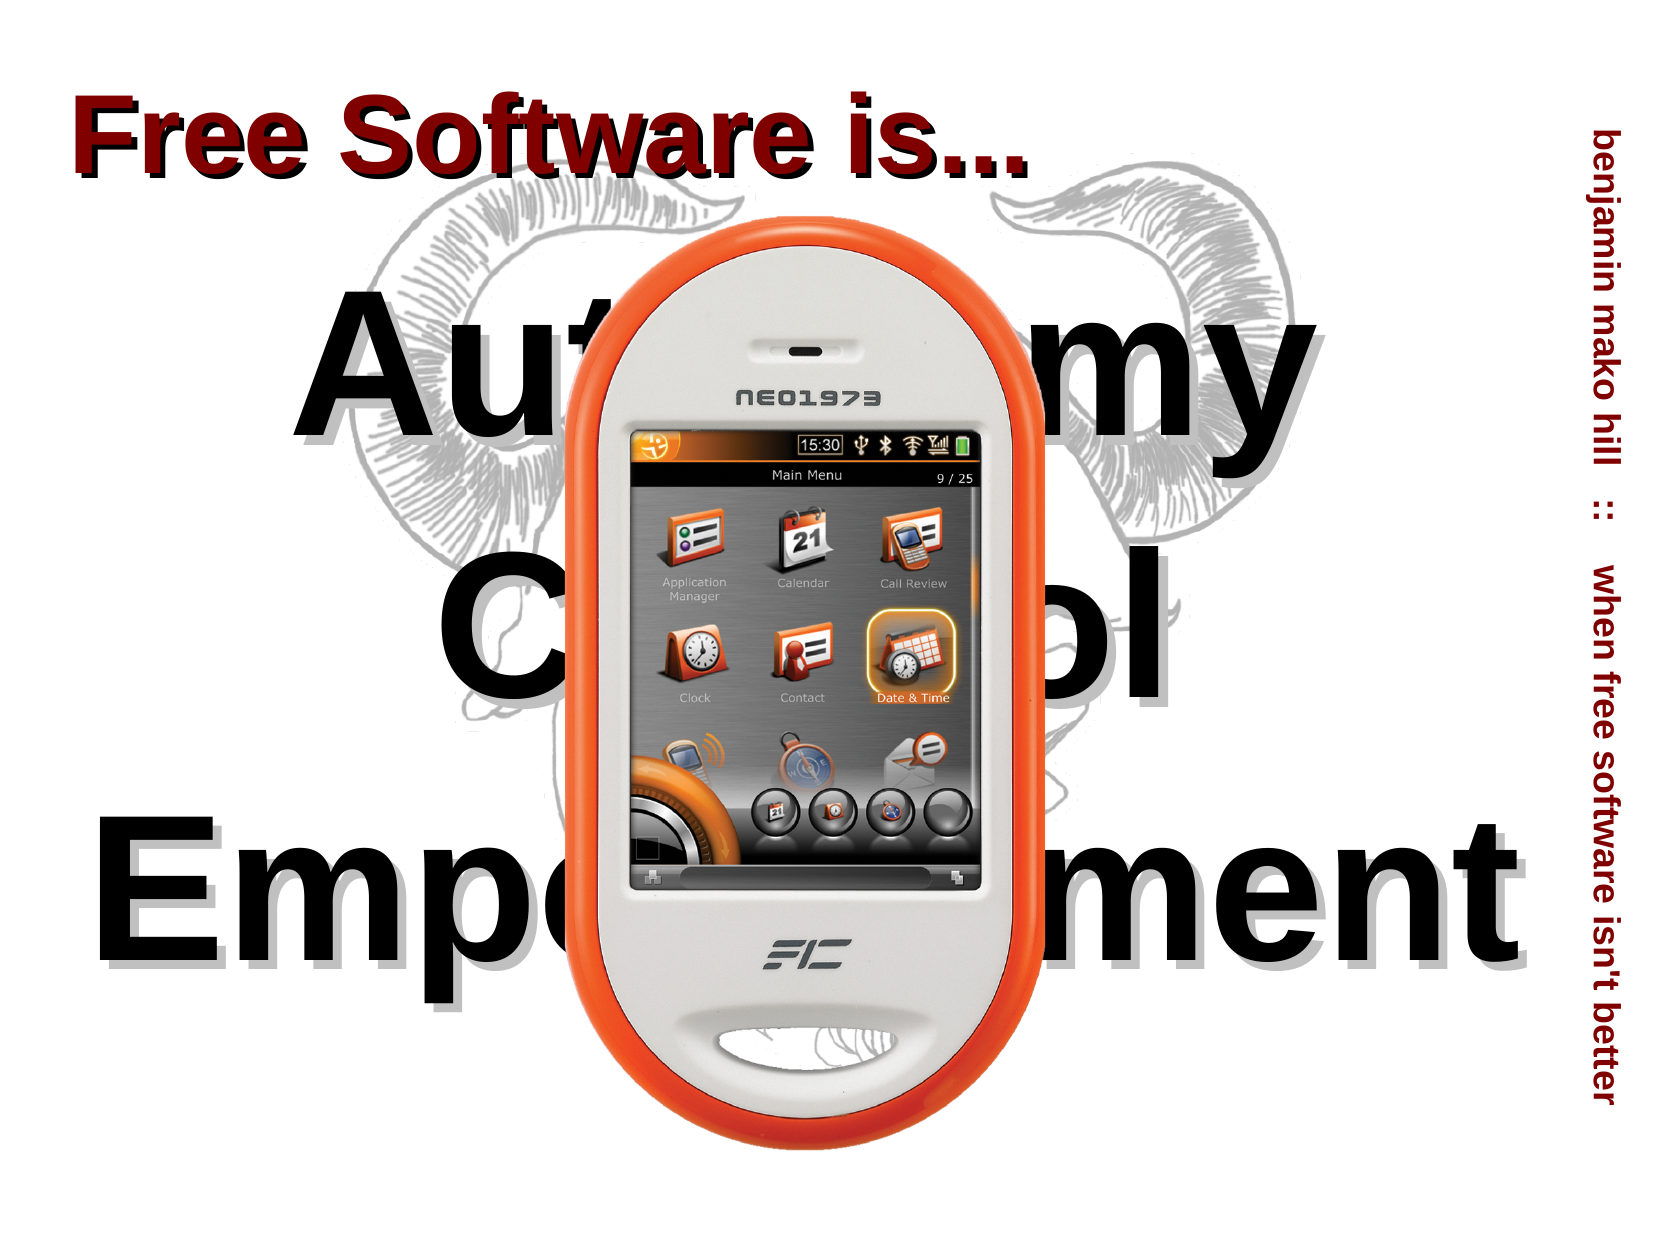

# Free Software is...
Autonomy
Control
Empowerment